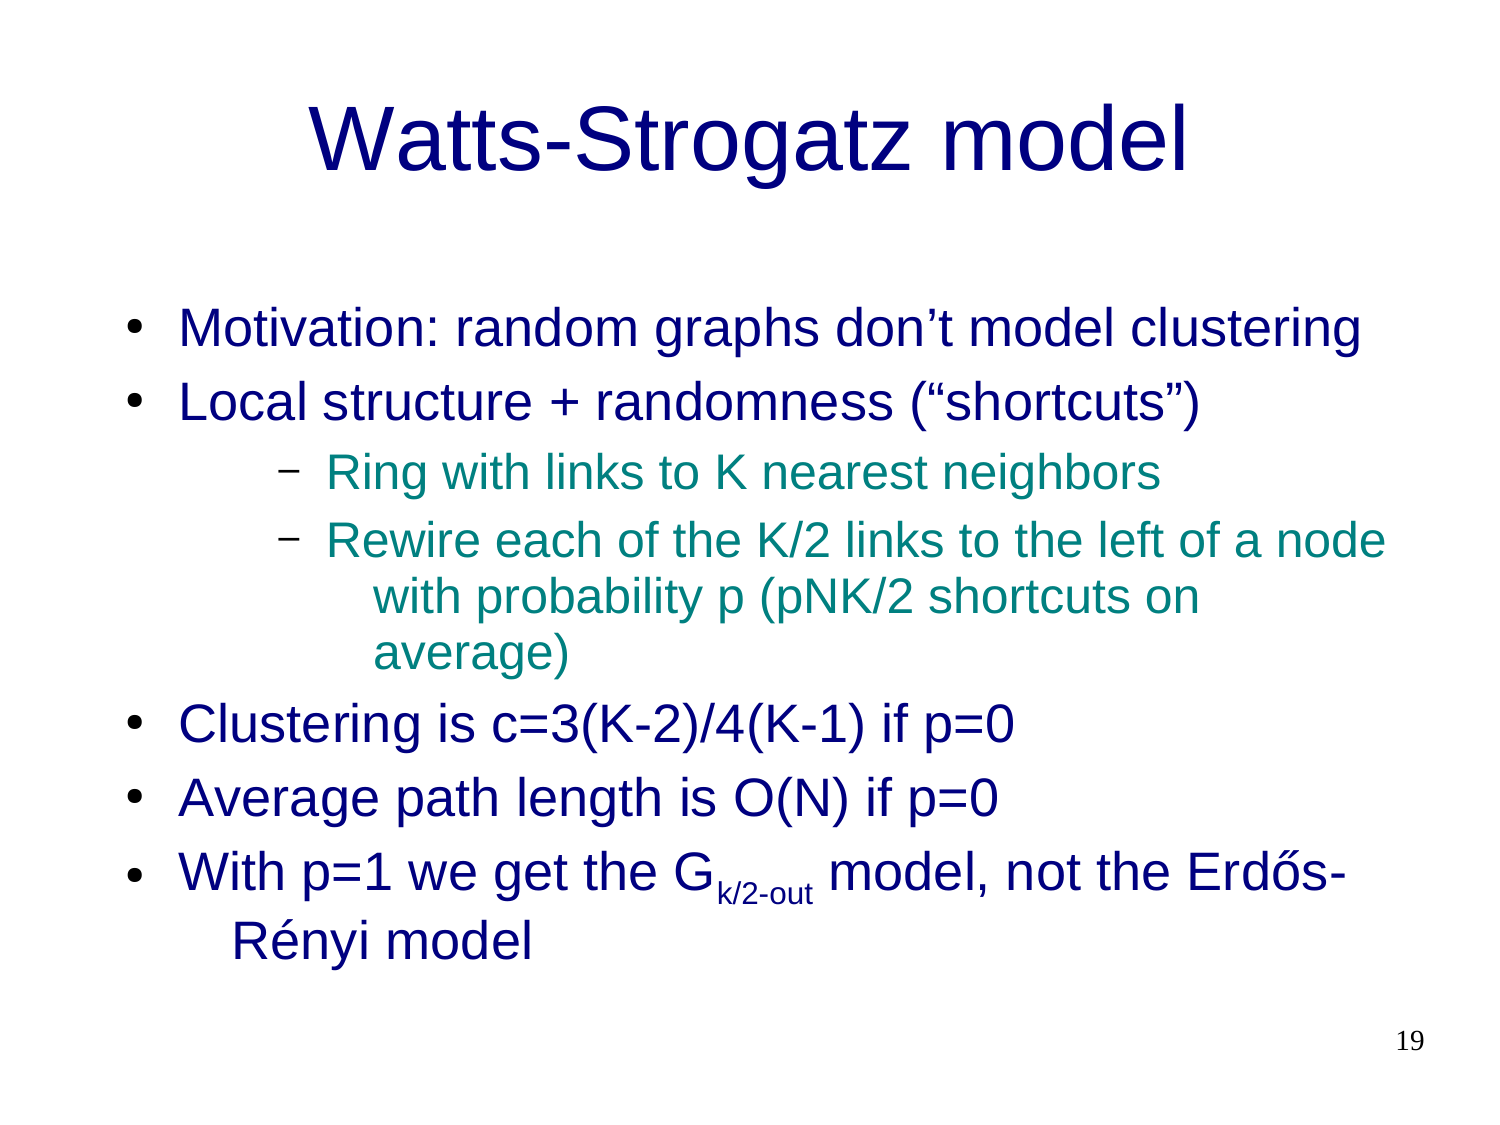

Watts-Strogatz model
# Motivation: random graphs don’t model clustering
Local structure + randomness (“shortcuts”)
Ring with links to K nearest neighbors
Rewire each of the K/2 links to the left of a node with probability p (pNK/2 shortcuts on average)
Clustering is c=3(K-2)/4(K-1) if p=0
Average path length is O(N) if p=0
With p=1 we get the Gk/2-out model, not the Erdős-Rényi model
19